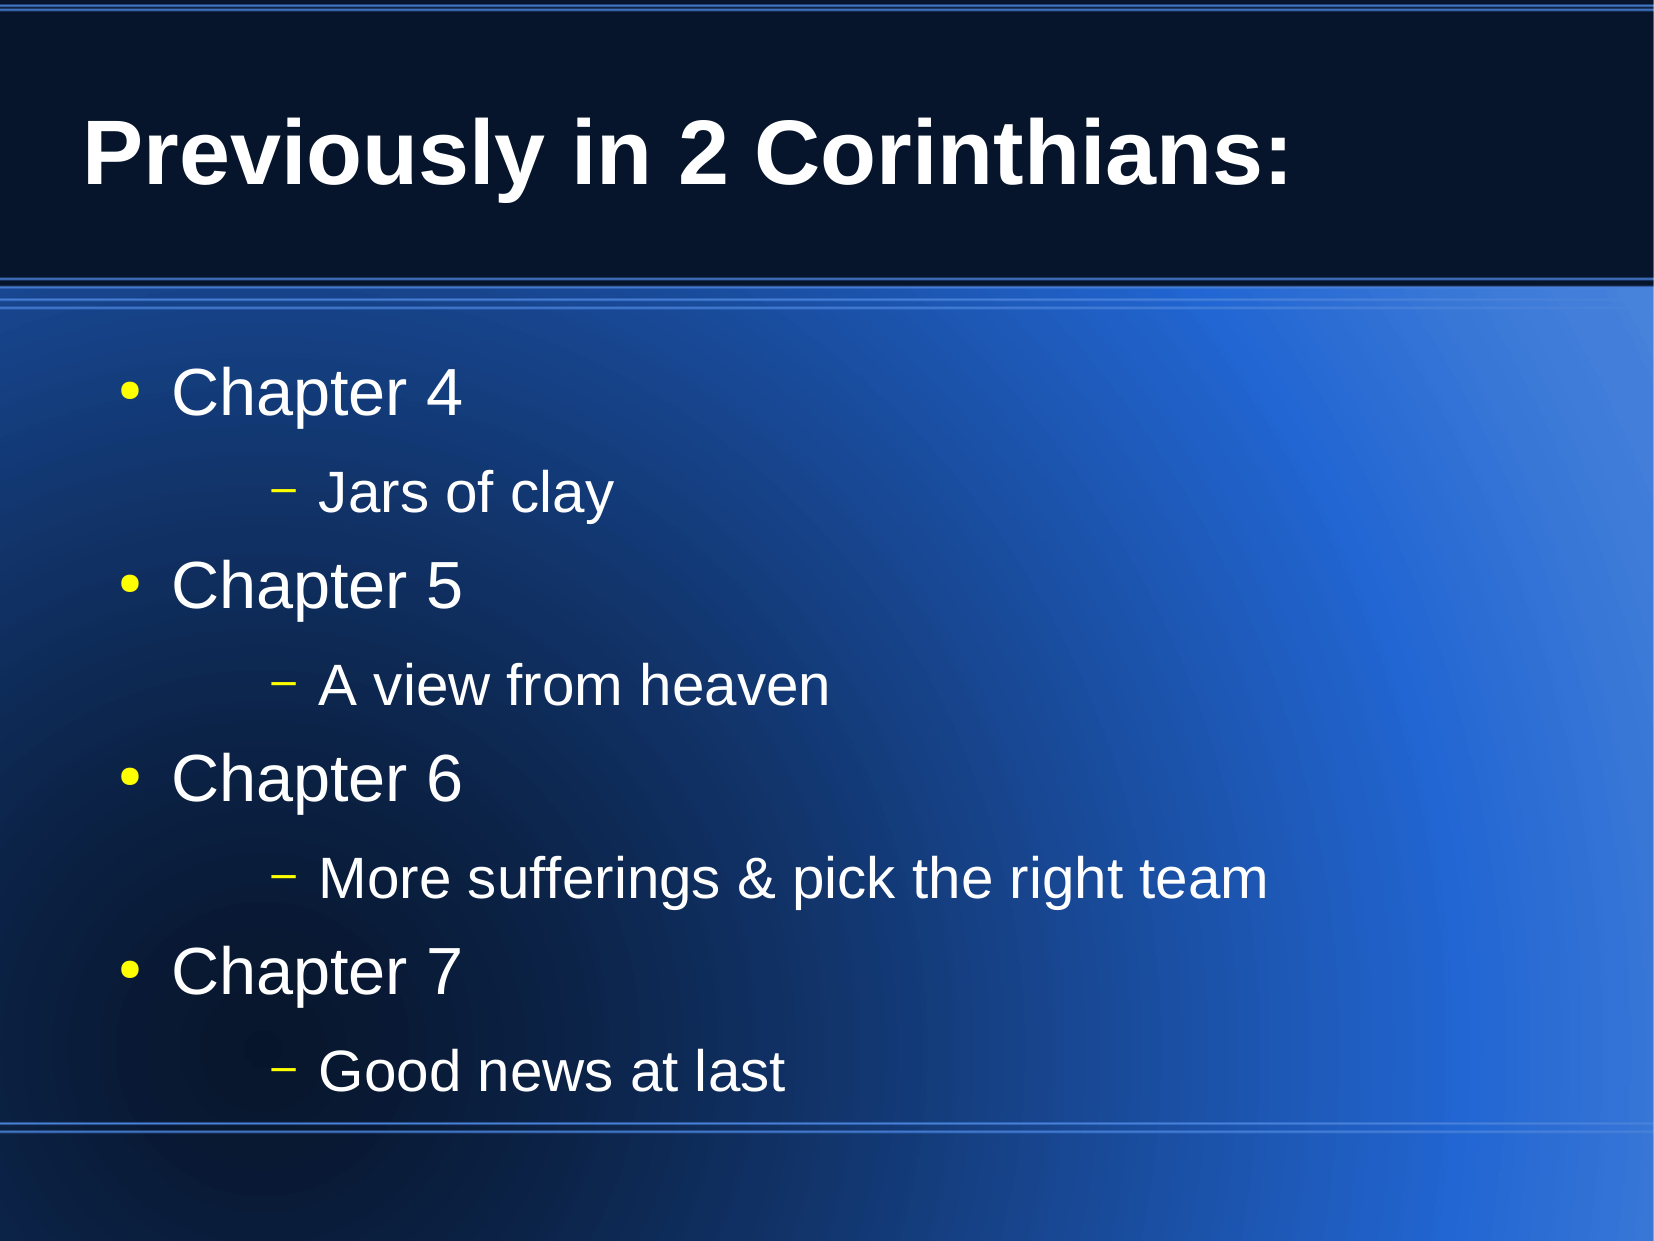

# Previously in 2 Corinthians:
Chapter 4
Jars of clay
Chapter 5
A view from heaven
Chapter 6
More sufferings & pick the right team
Chapter 7
Good news at last